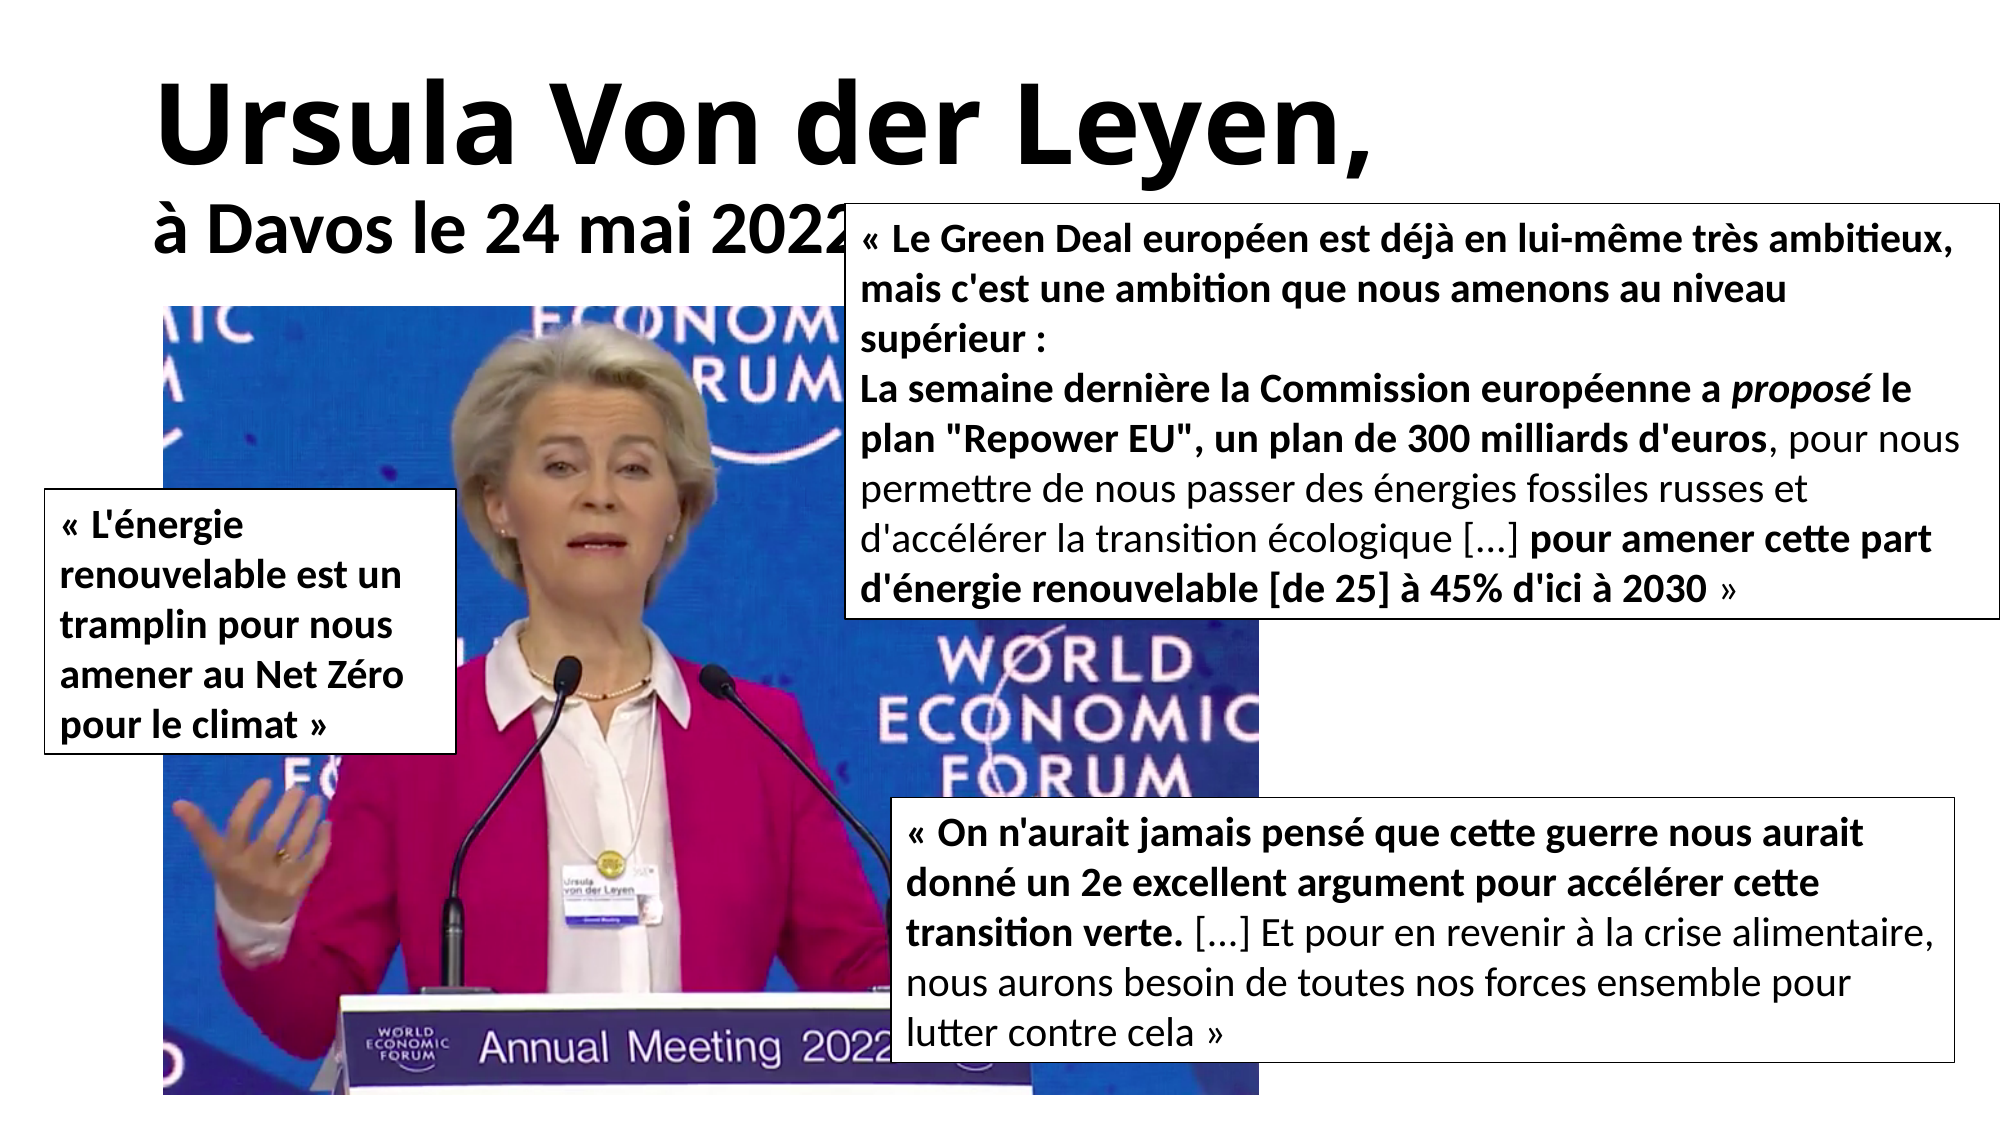

# Ursula Von der Leyen, à Davos le 24 mai 2022
« Le Green Deal européen est déjà en lui-même très ambitieux, mais c'est une ambition que nous amenons au niveau supérieur :
La semaine dernière la Commission européenne a proposé le plan "Repower EU", un plan de 300 milliards d'euros, pour nous permettre de nous passer des énergies fossiles russes et d'accélérer la transition écologique [...] pour amener cette part d'énergie renouvelable [de 25] à 45% d'ici à 2030 »
« L'énergie renouvelable est un tramplin pour nous amener au Net Zéro pour le climat »
« On n'aurait jamais pensé que cette guerre nous aurait donné un 2e excellent argument pour accélérer cette transition verte. [...] Et pour en revenir à la crise alimentaire, nous aurons besoin de toutes nos forces ensemble pour lutter contre cela »